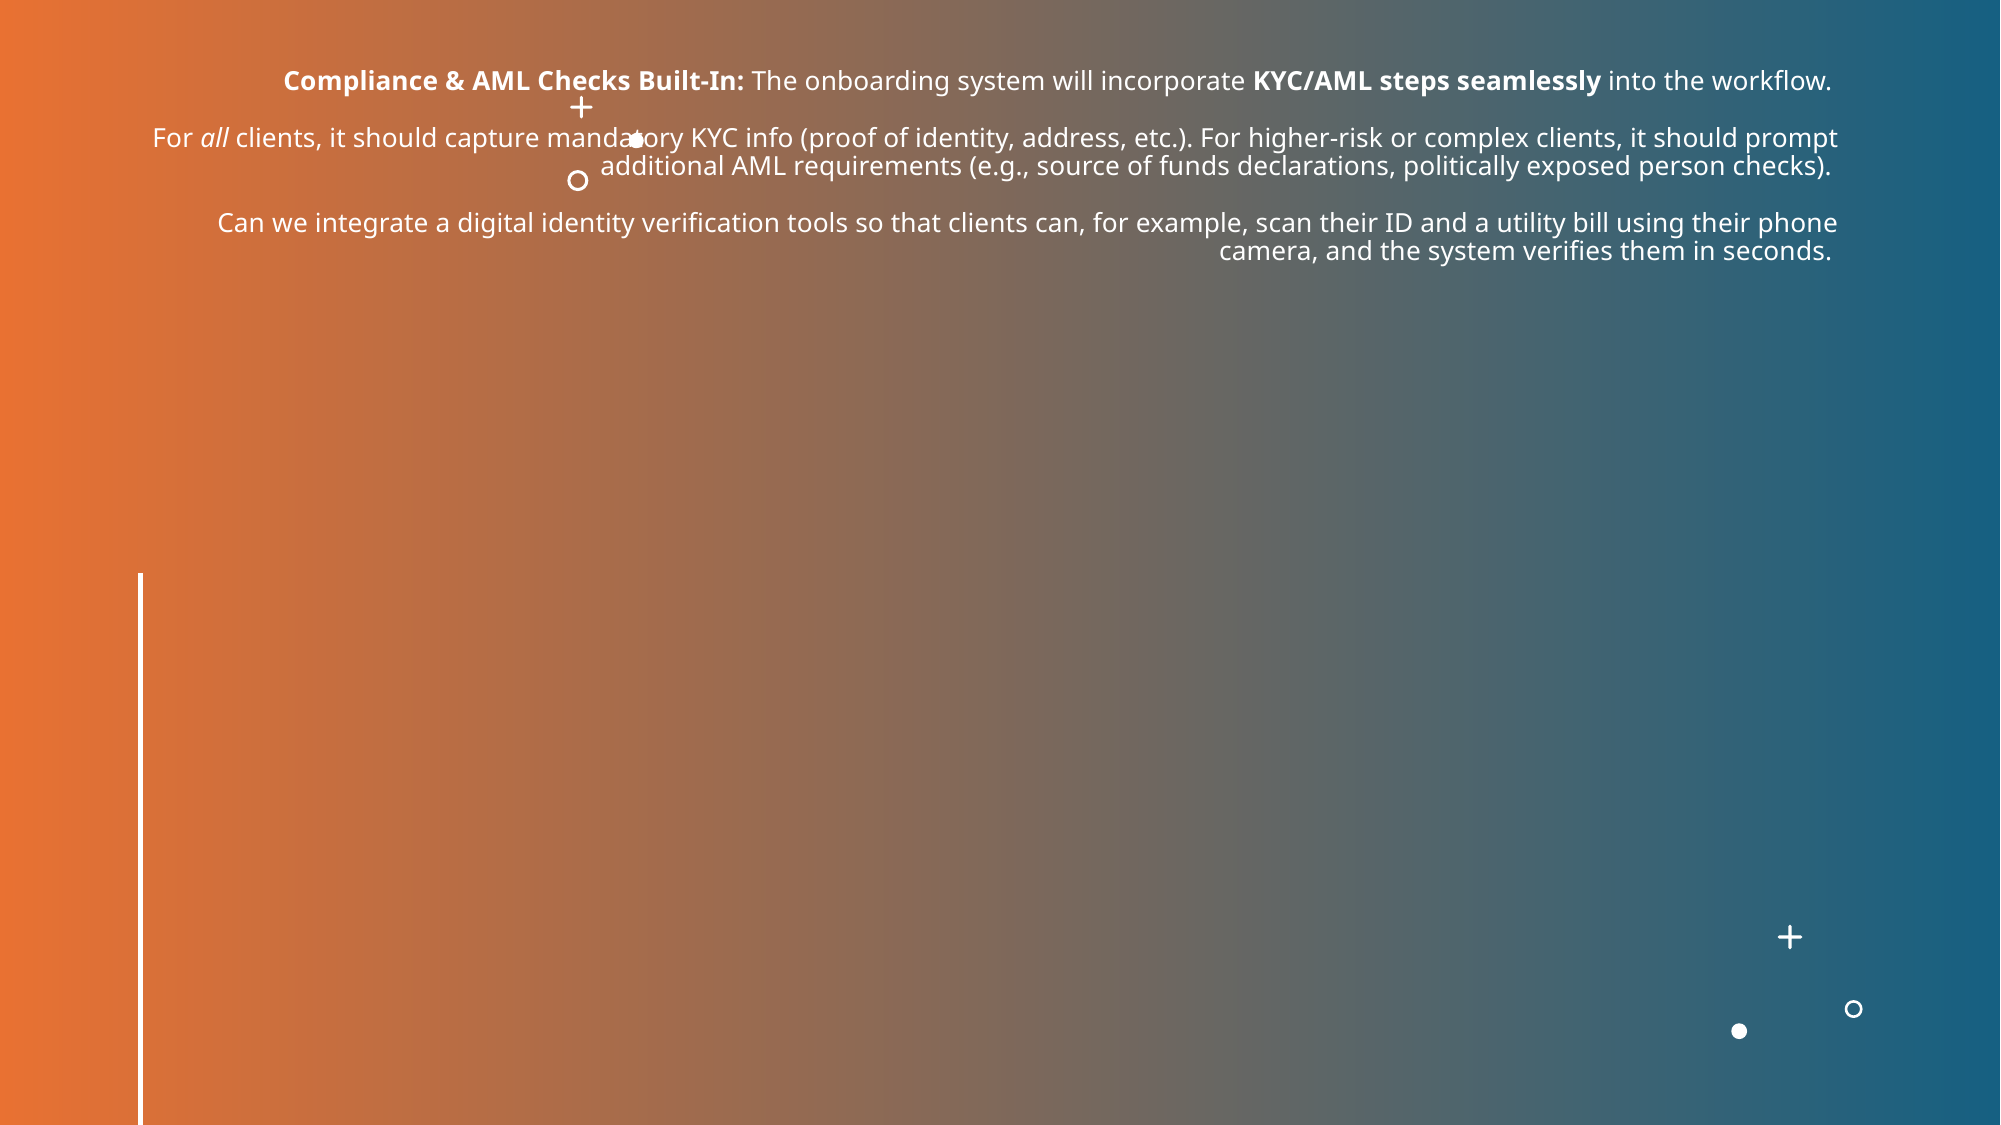

# Compliance & AML Checks Built-In: The onboarding system will incorporate KYC/AML steps seamlessly into the workflow. For all clients, it should capture mandatory KYC info (proof of identity, address, etc.). For higher-risk or complex clients, it should prompt additional AML requirements (e.g., source of funds declarations, politically exposed person checks). Can we integrate a digital identity verification tools so that clients can, for example, scan their ID and a utility bill using their phone camera, and the system verifies them in seconds.